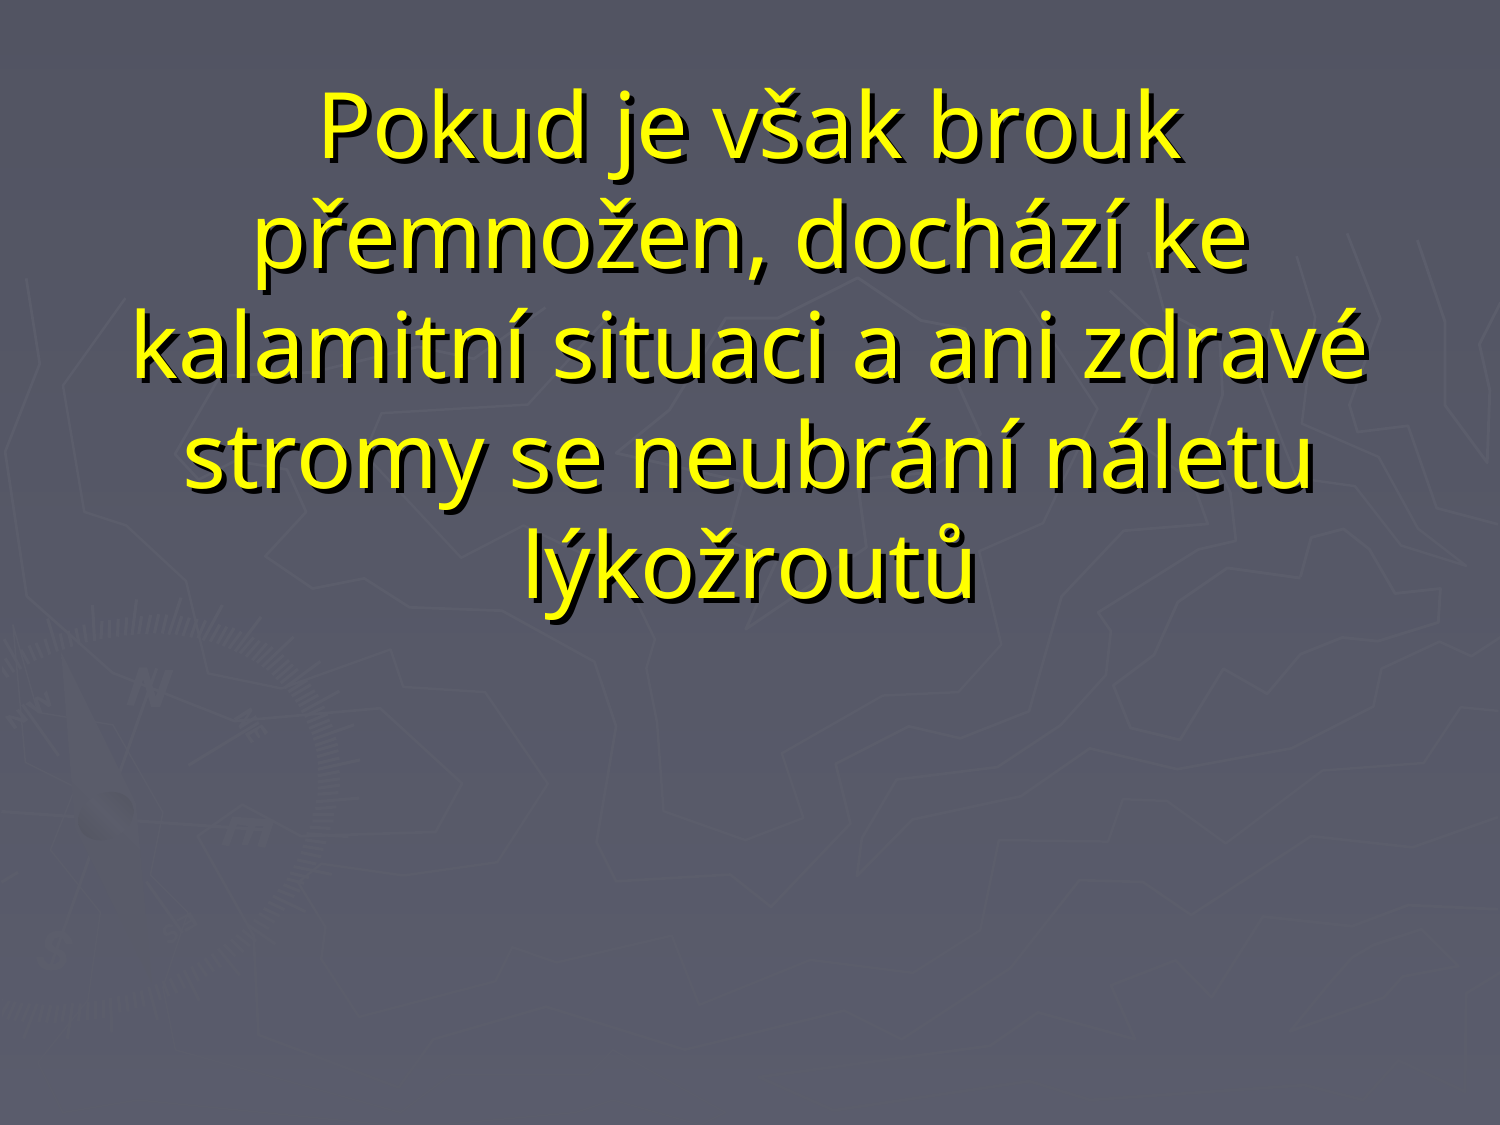

# Pokud je však brouk přemnožen, dochází ke kalamitní situaci a ani zdravé stromy se neubrání náletu lýkožroutů